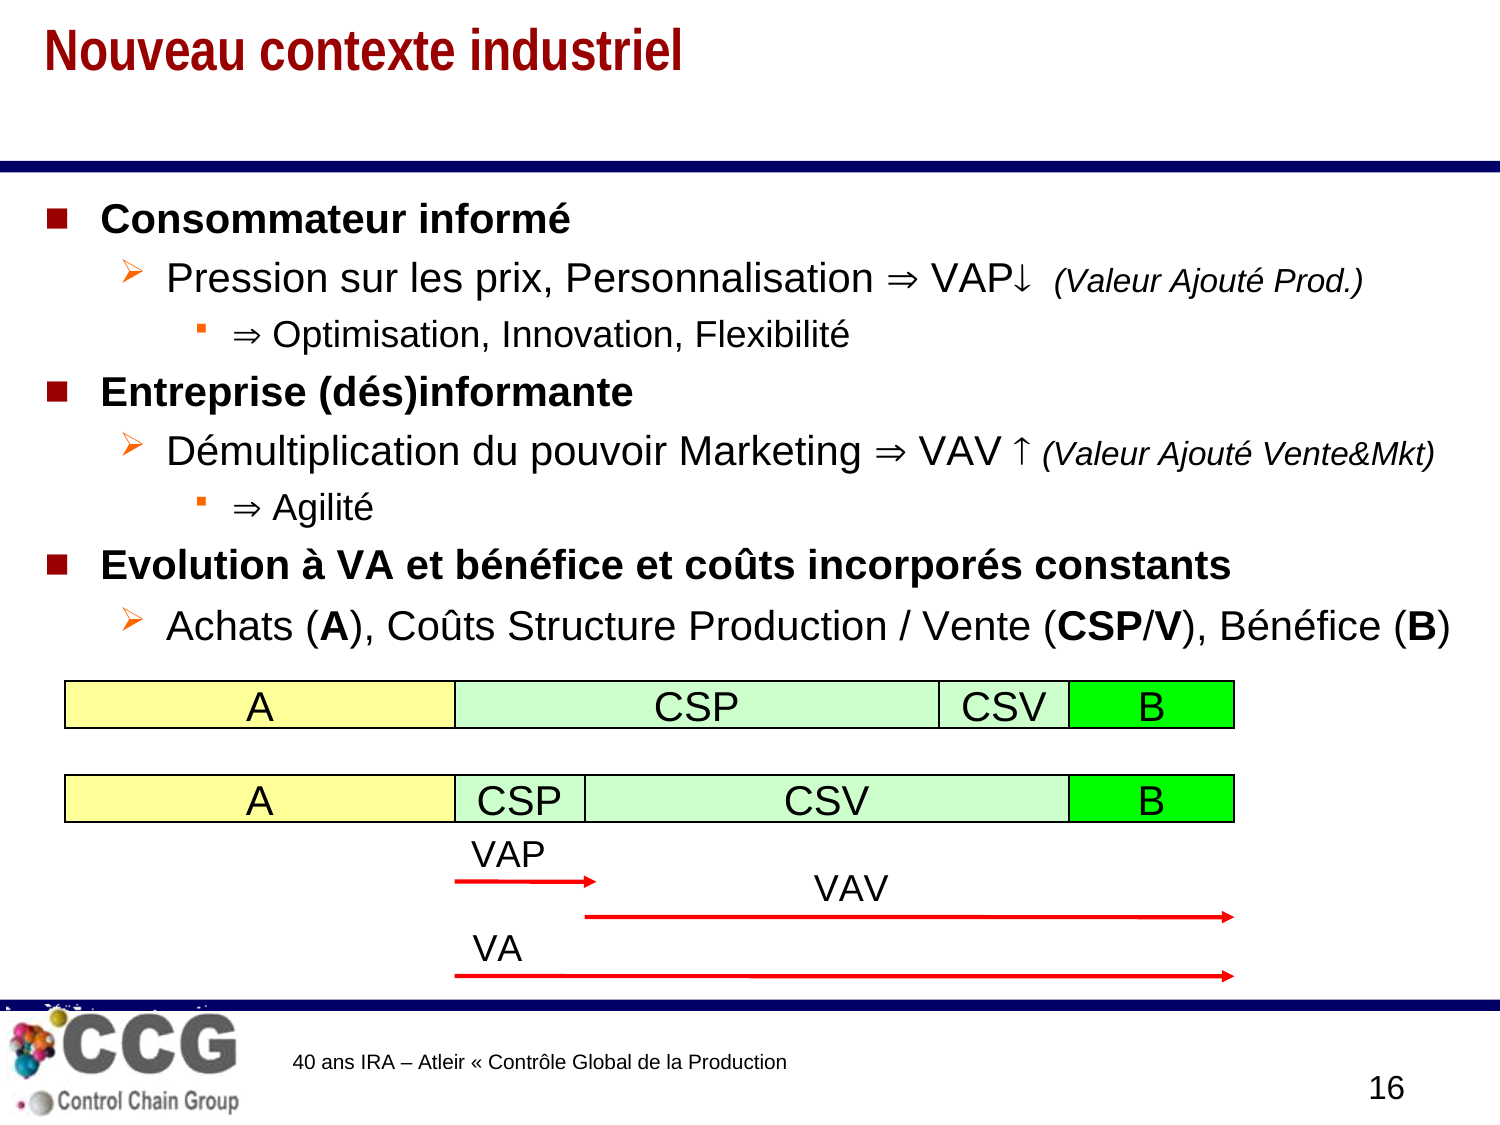

# Nouveau contexte industriel
Consommateur informé
Pression sur les prix, Personnalisation  VAP (Valeur Ajouté Prod.)‏
 Optimisation, Innovation, Flexibilité
Entreprise (dés)informante
Démultiplication du pouvoir Marketing  VAV  (Valeur Ajouté Vente&Mkt)‏
 Agilité
Evolution à VA et bénéfice et coûts incorporés constants
Achats (A), Coûts Structure Production / Vente (CSP/V), Bénéfice (B)‏
A
CSP
CSV
B
A
CSP
CSV
B
VAP
VAV
VA